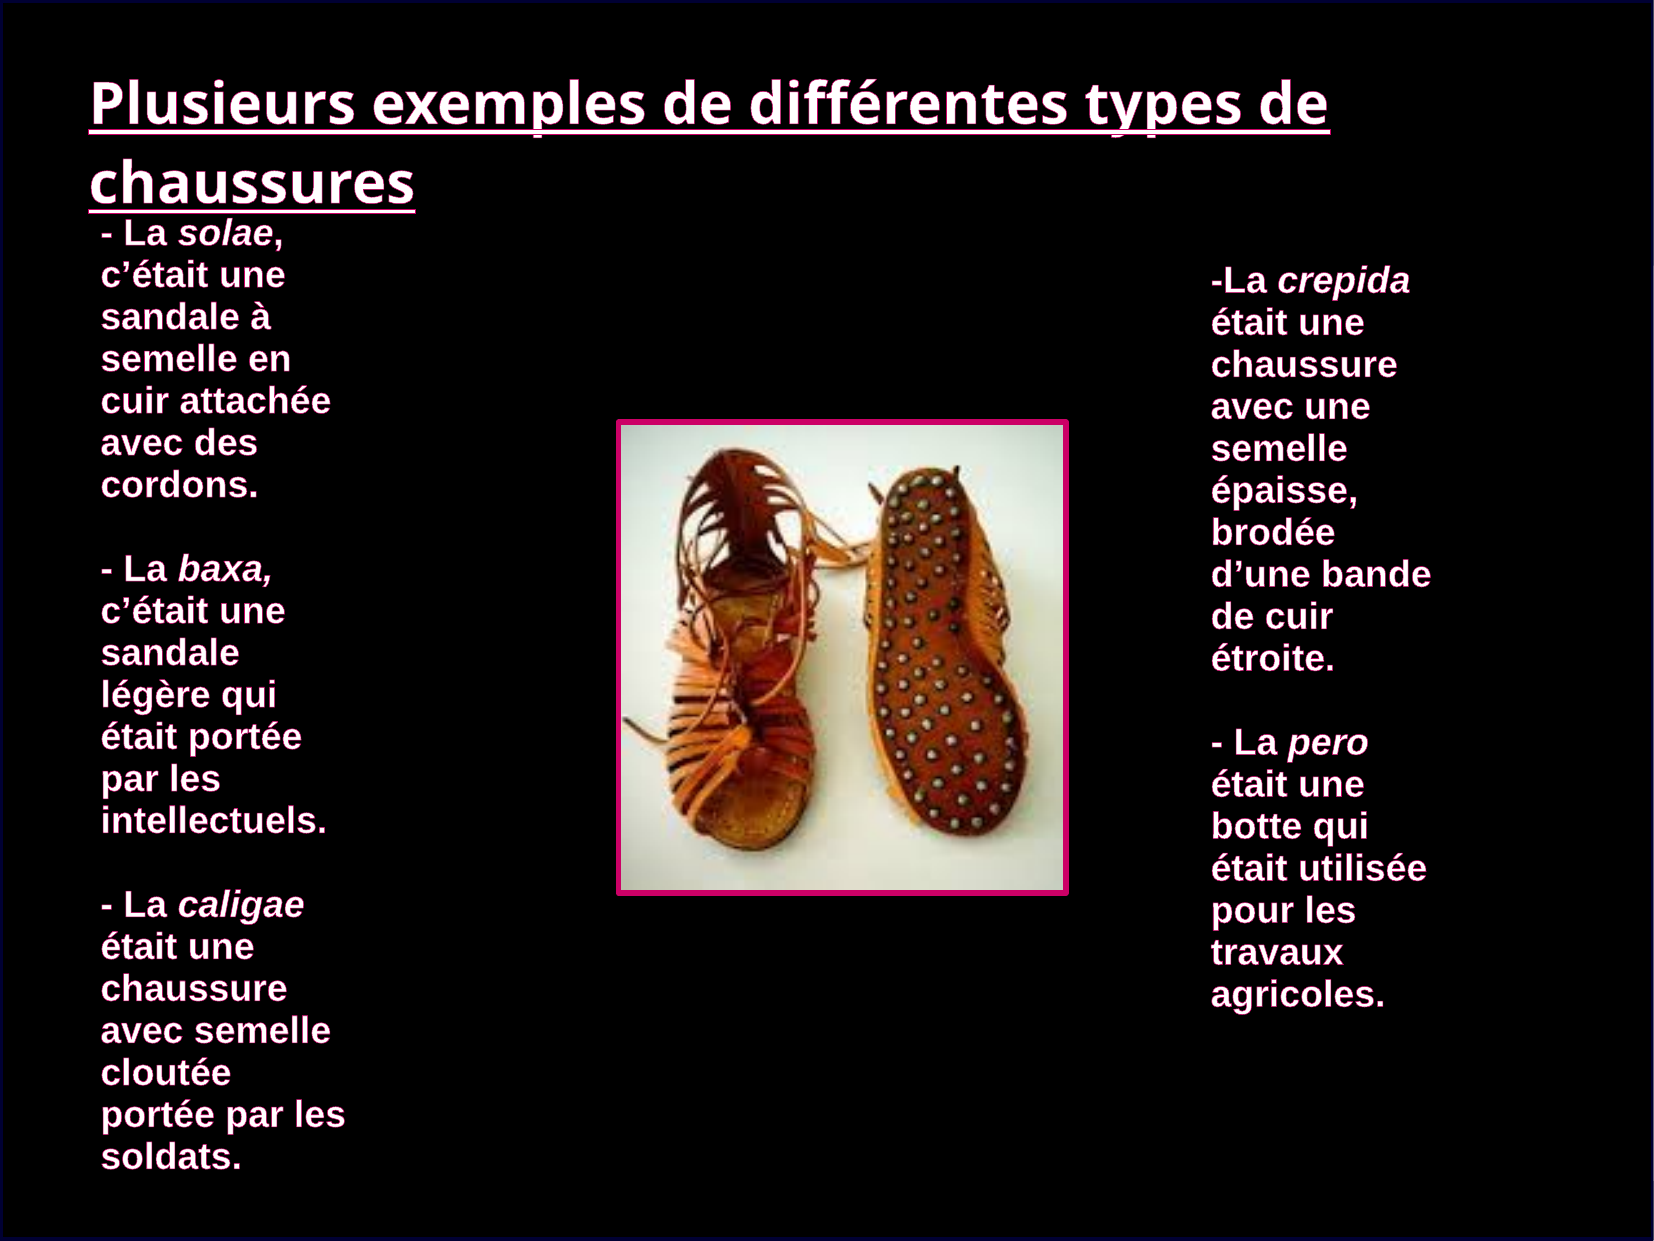

Plusieurs exemples de différentes types de chaussures
- La solae, c’était une sandale à semelle en cuir attachée avec des cordons.
- La baxa, c’était une sandale légère qui était portée par les intellectuels.
- La caligae était une chaussure avec semelle cloutée portée par les soldats.
-La crepida était une chaussure avec une semelle épaisse, brodée d’une bande de cuir étroite.
- La pero était une botte qui était utilisée pour les travaux agricoles.